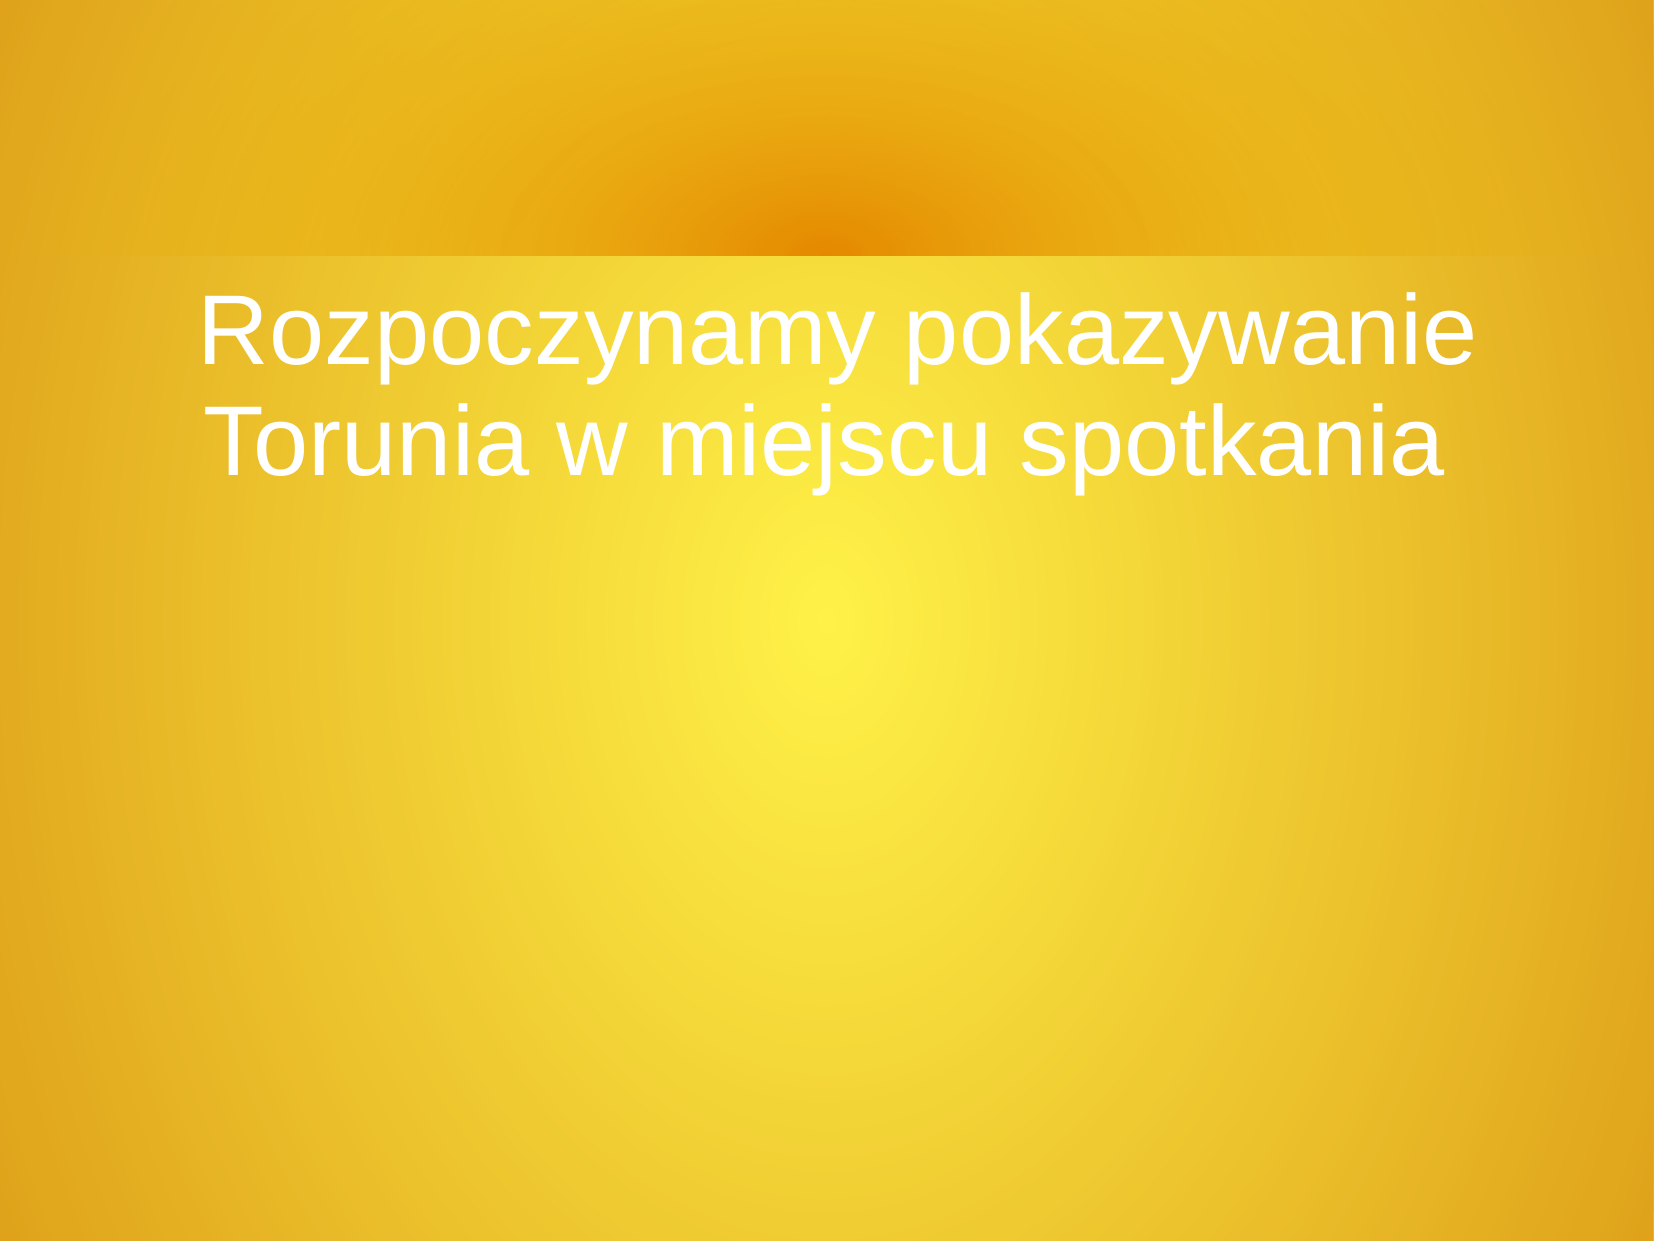

# Rozpoczynamy pokazywanie Torunia w miejscu spotkania